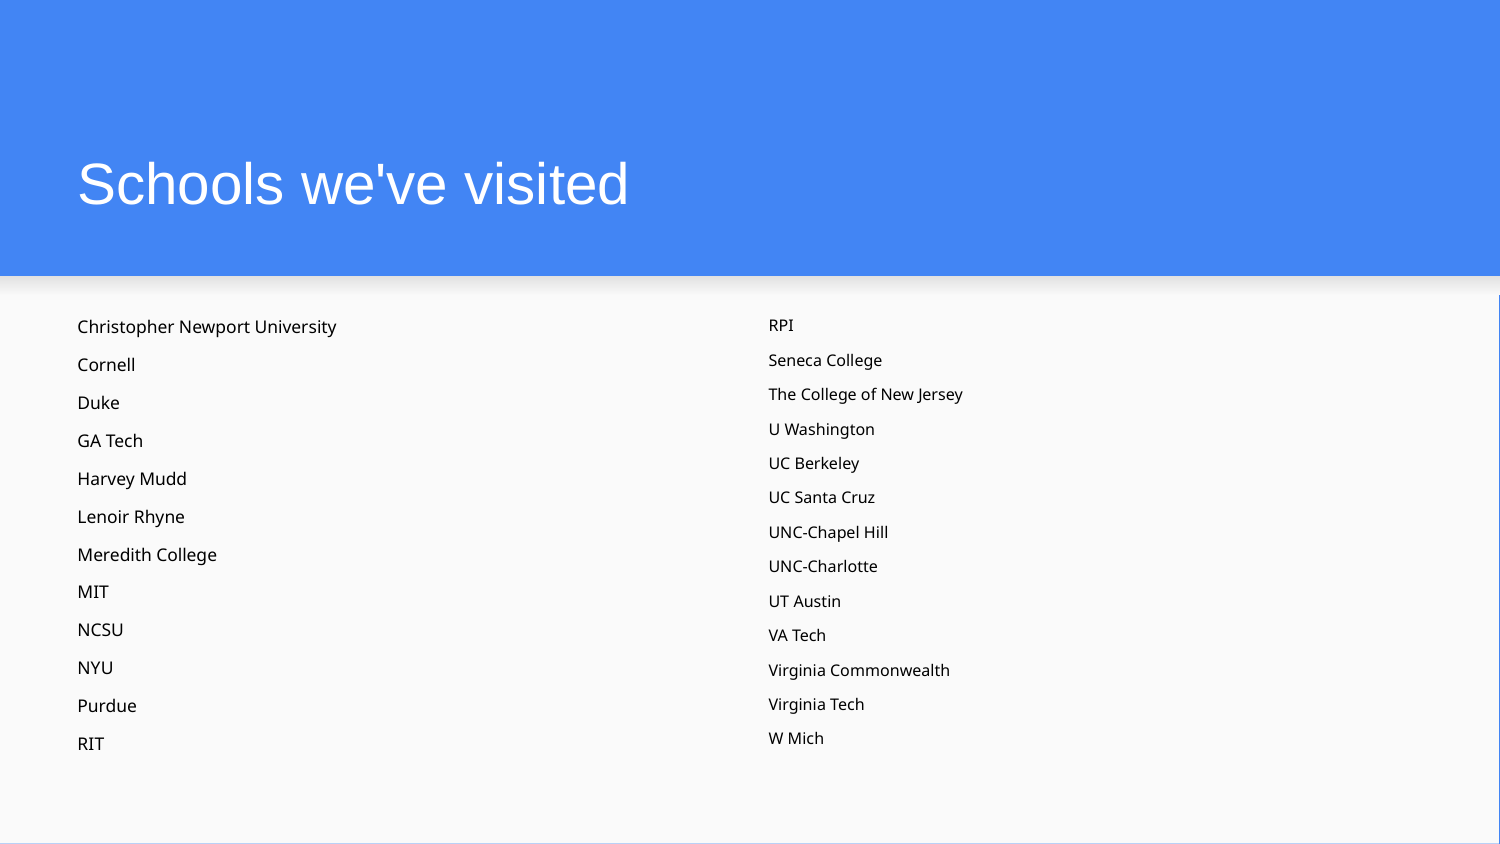

# Schools we've visited
Christopher Newport University
Cornell
Duke
GA Tech
Harvey Mudd
Lenoir Rhyne
Meredith College
MIT
NCSU
NYU
Purdue
RIT
RPI
Seneca College
The College of New Jersey
U Washington
UC Berkeley
UC Santa Cruz
UNC-Chapel Hill
UNC-Charlotte
UT Austin
VA Tech
Virginia Commonwealth
Virginia Tech
W Mich